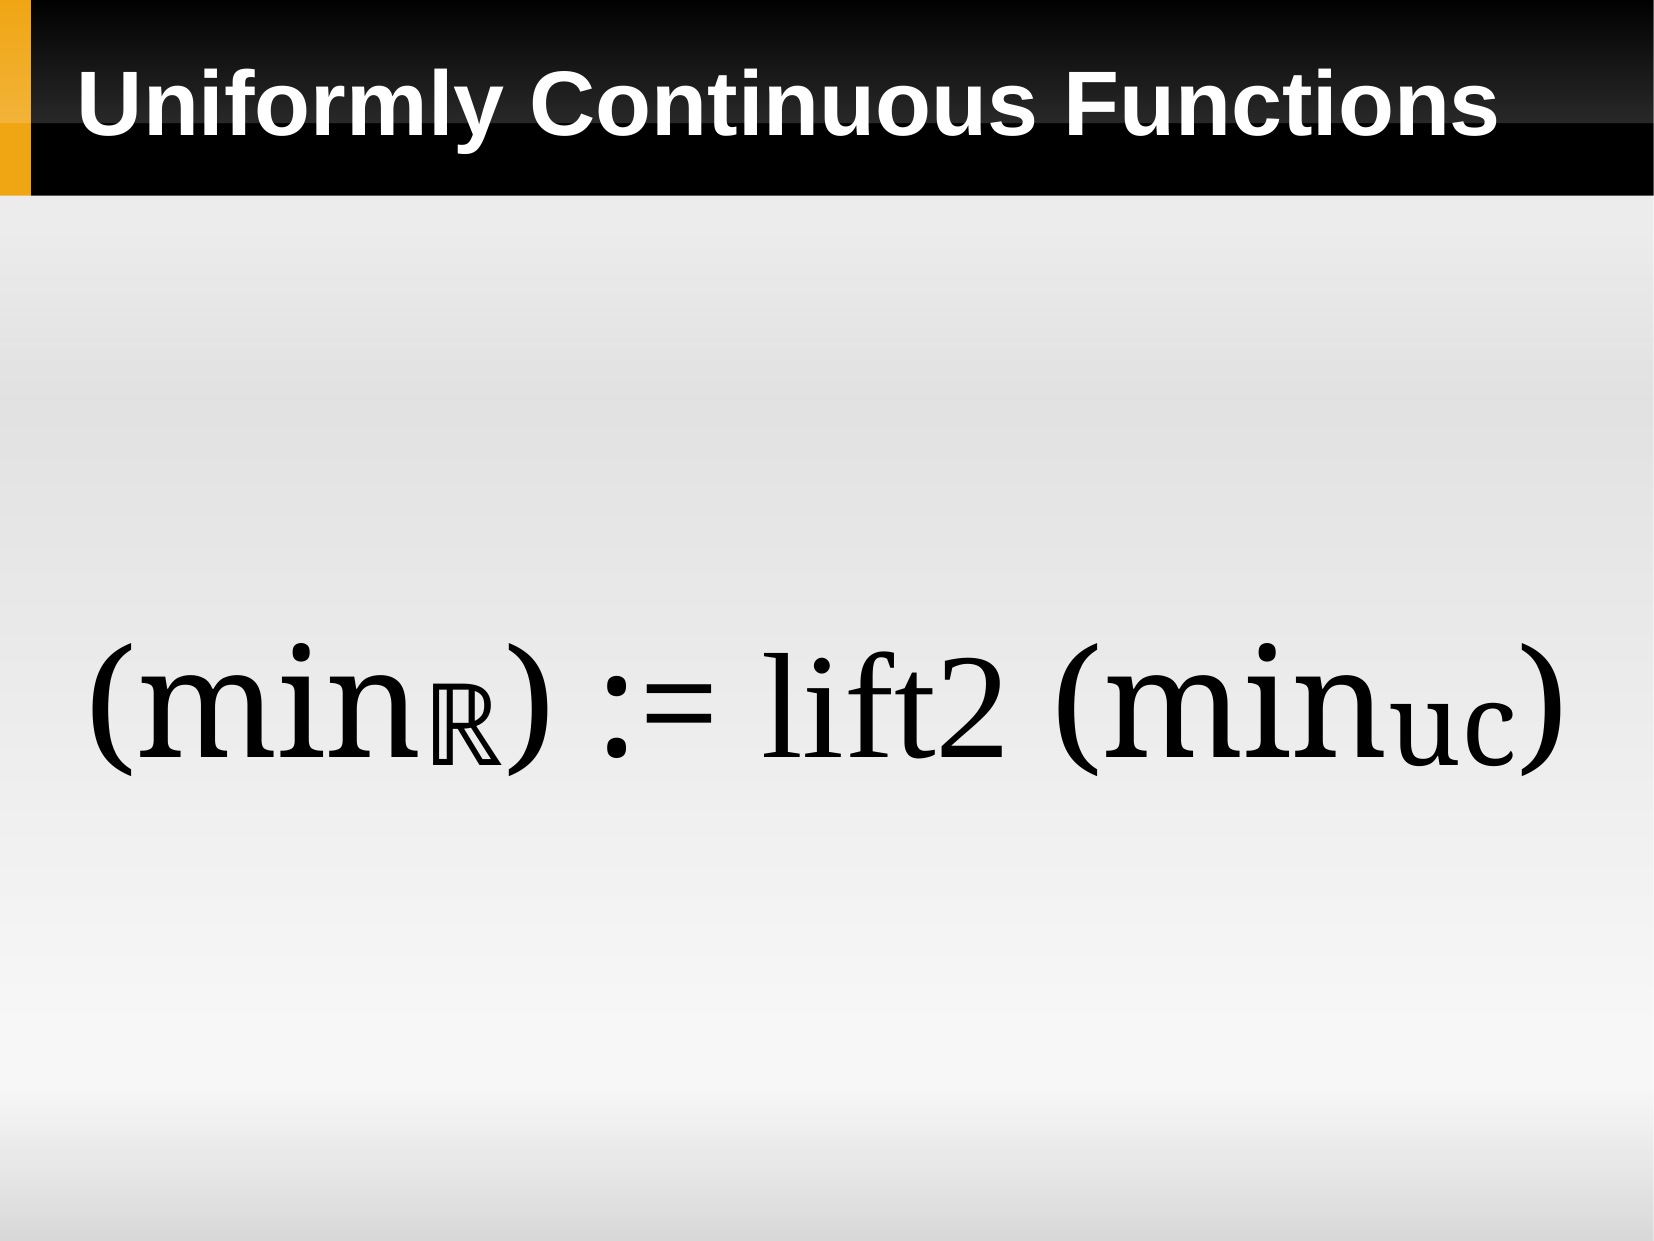

# Uniformly Continuous Functions
(minℝ) := lift2 (minuc)